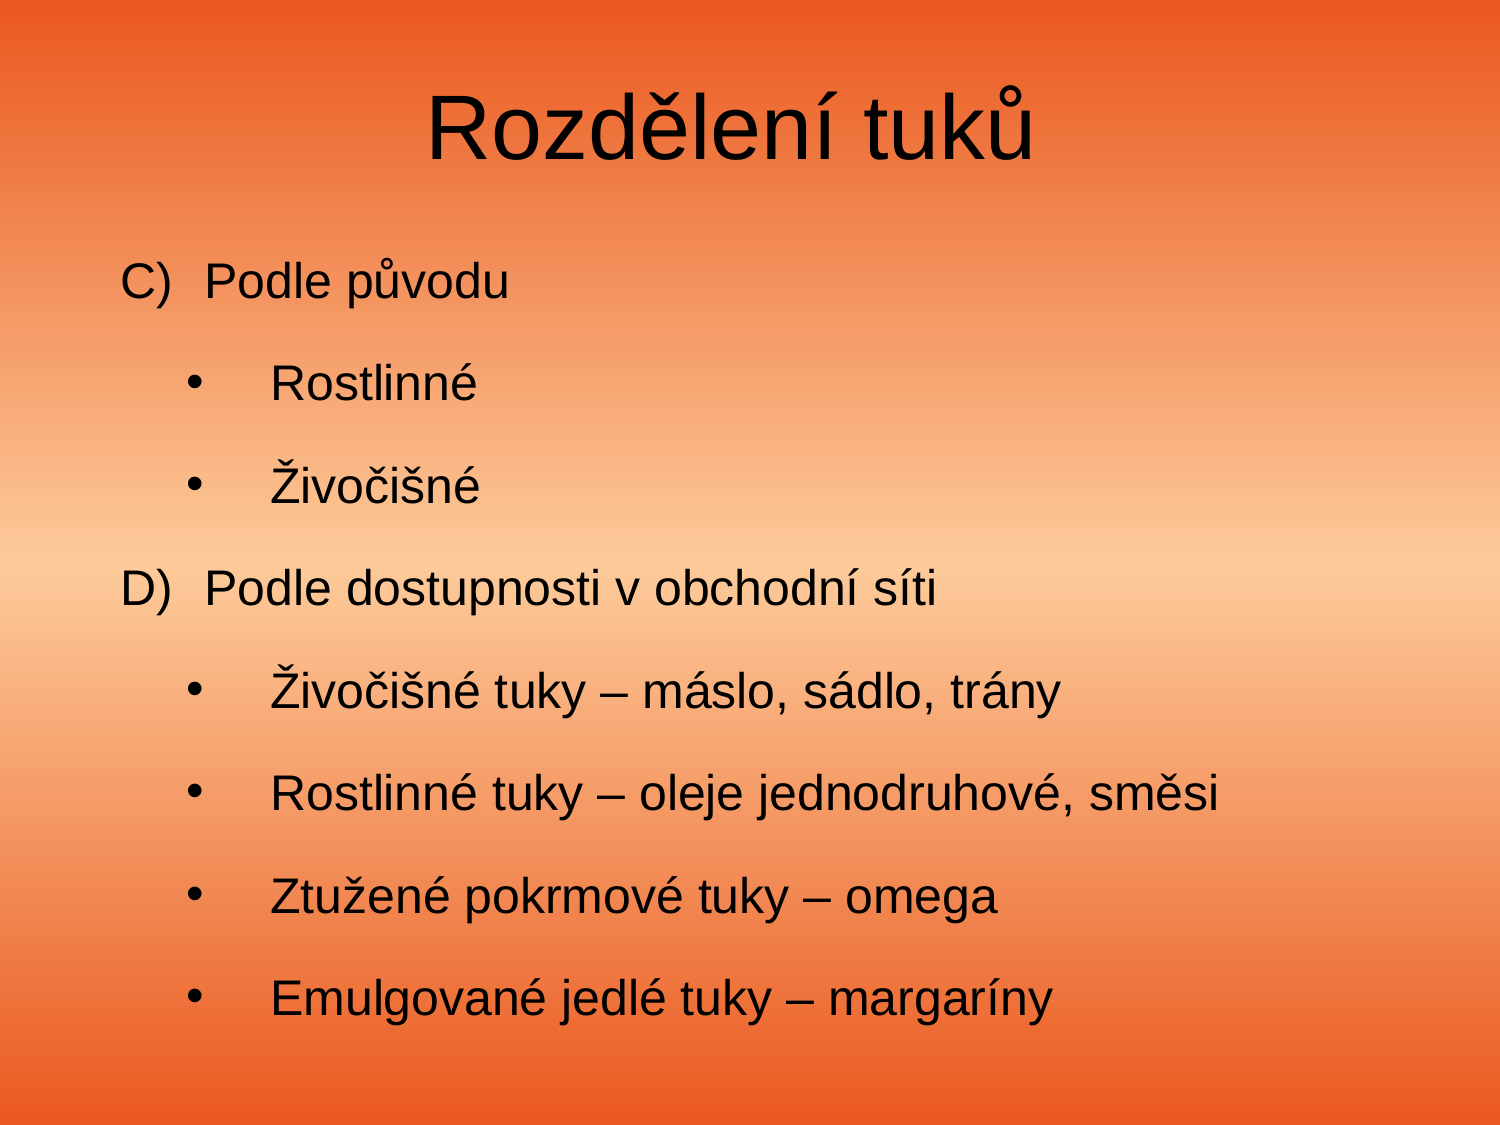

# Rozdělení tuků
Podle původu
Rostlinné
Živočišné
Podle dostupnosti v obchodní síti
Živočišné tuky – máslo, sádlo, trány
Rostlinné tuky – oleje jednodruhové, směsi
Ztužené pokrmové tuky – omega
Emulgované jedlé tuky – margaríny